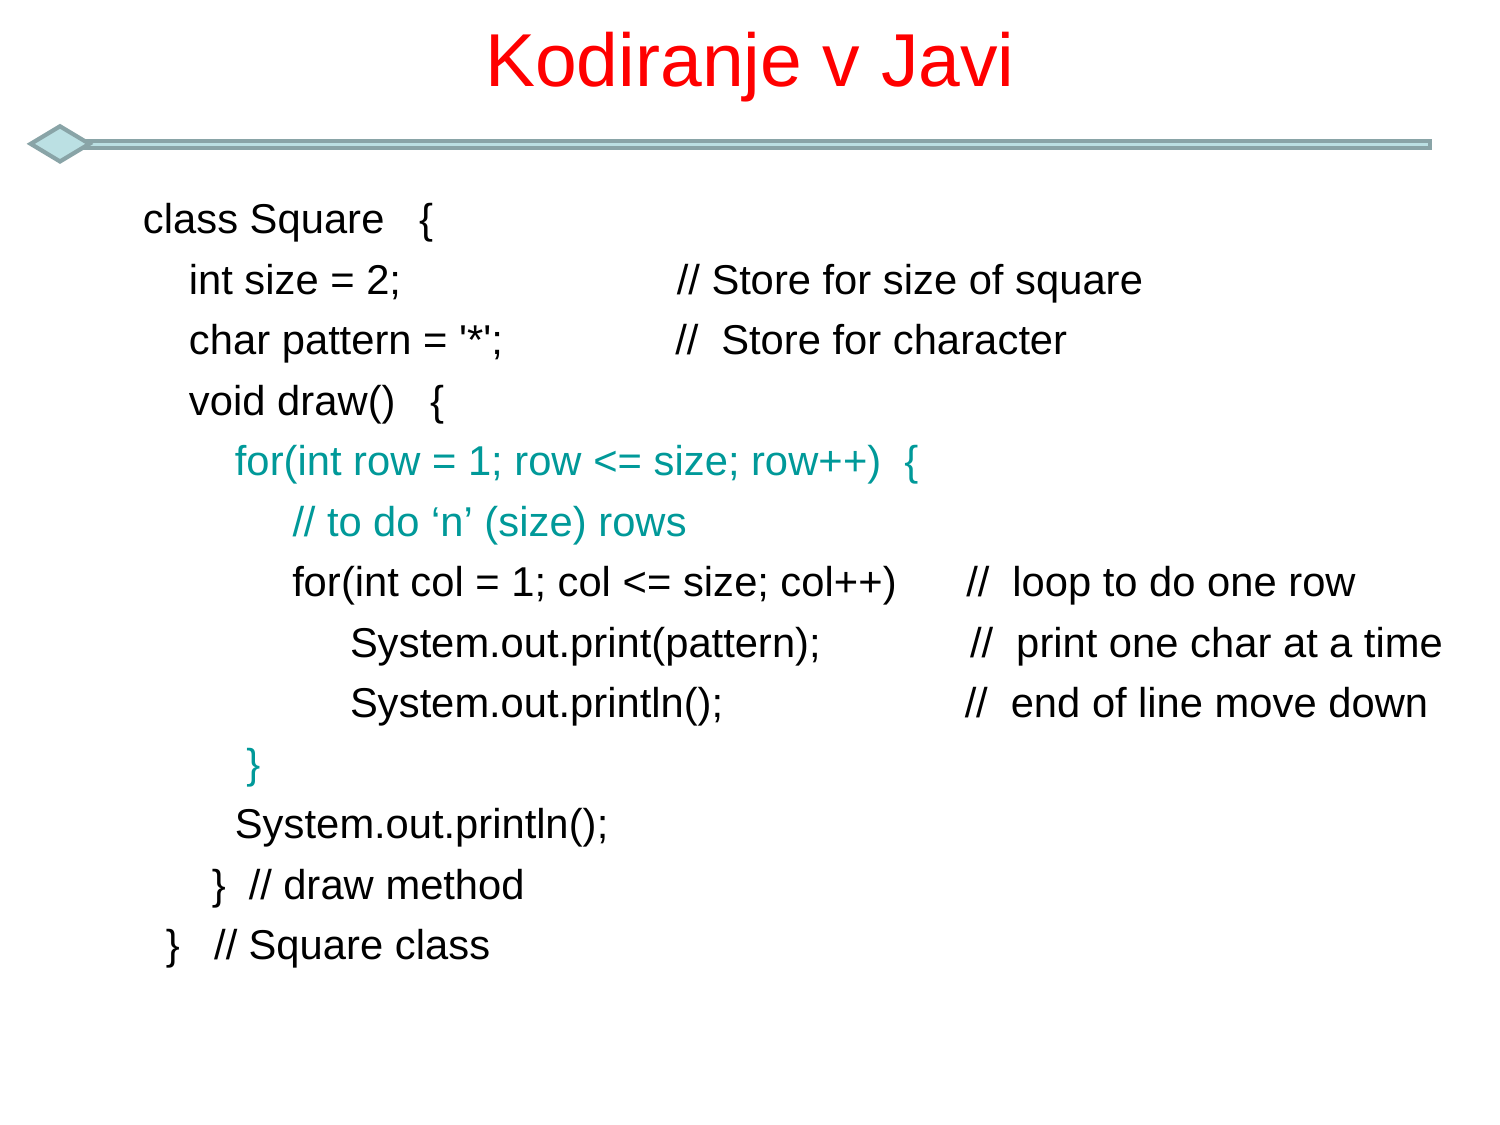

# Kodiranje v Javi
class Square {
 int size = 2; // Store for size of square
 char pattern = '*'; // Store for character
 void draw() {
 for(int row = 1; row <= size; row++) {
 // to do ‘n’ (size) rows
 for(int col = 1; col <= size; col++) // loop to do one row
 System.out.print(pattern); // print one char at a time
 System.out.println(); // end of line move down
 }
 System.out.println();
 } // draw method
 } // Square class